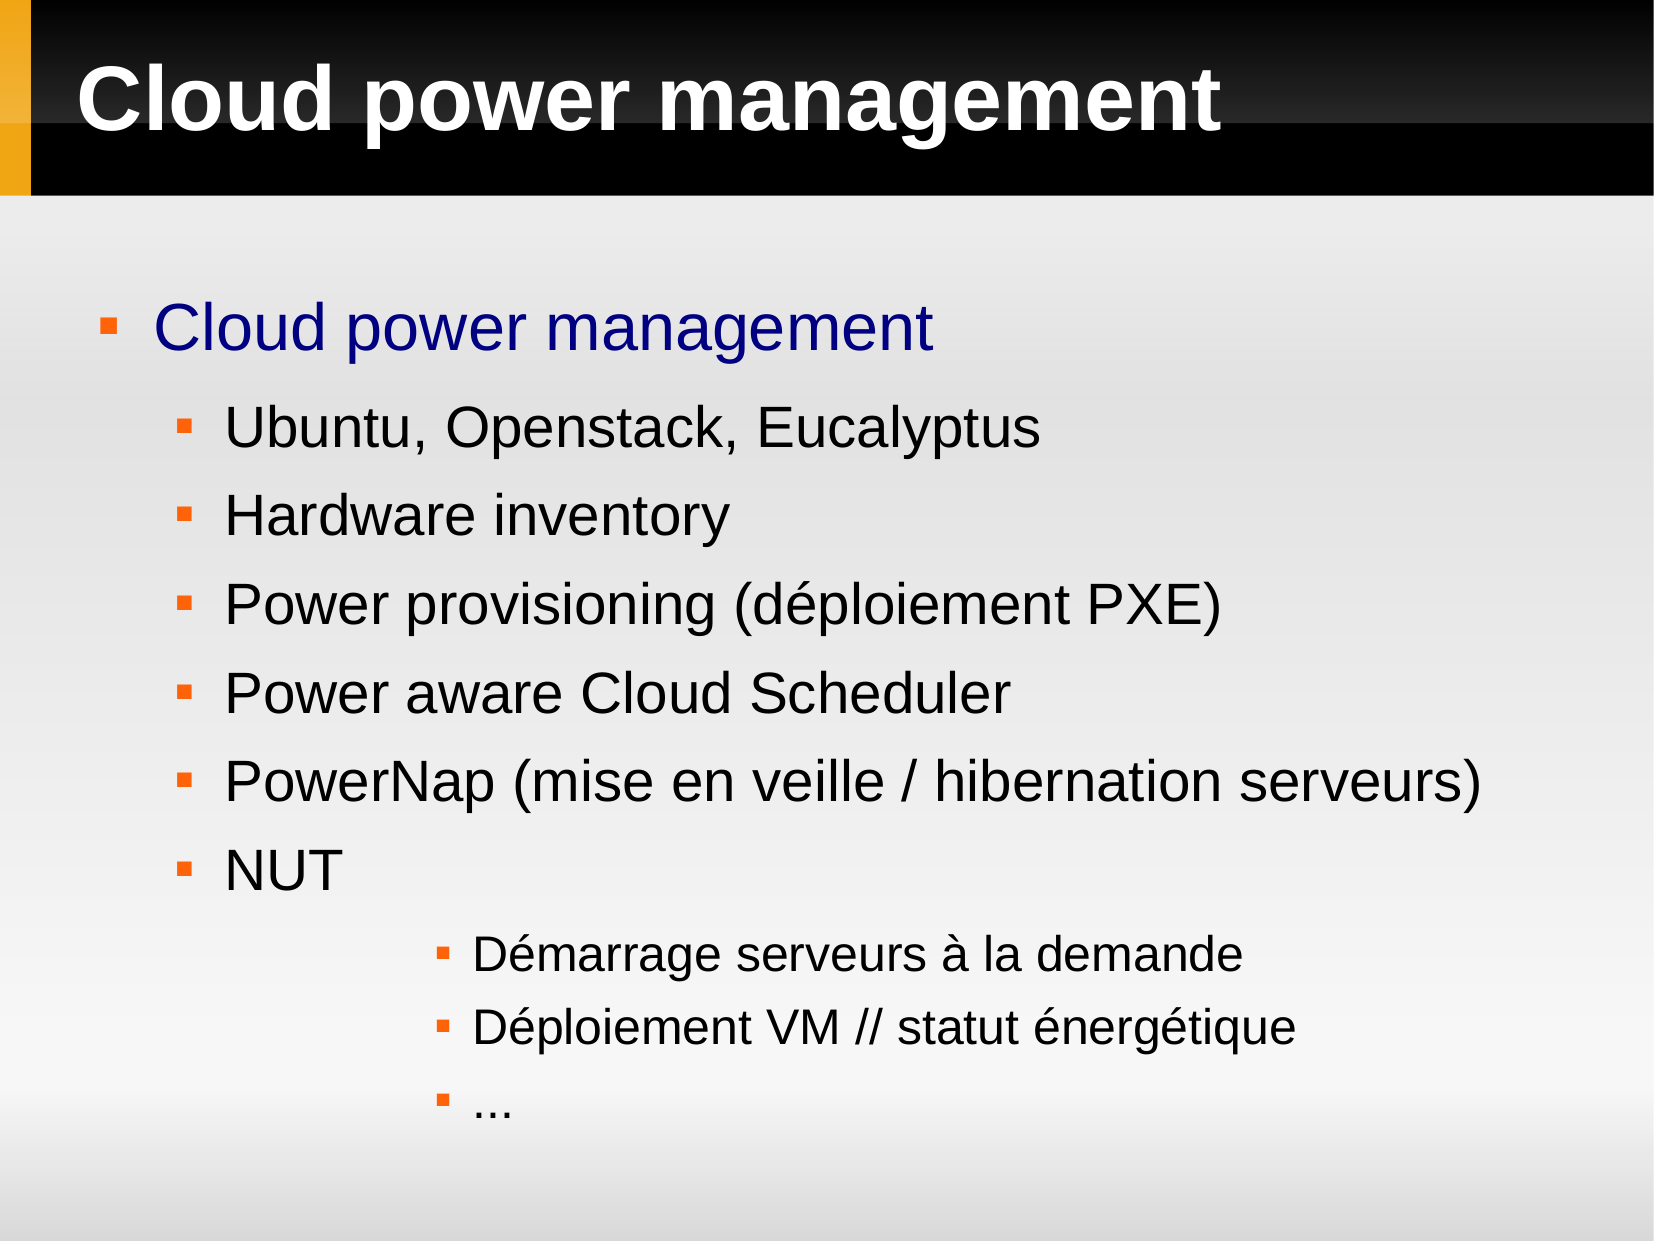

# Cloud power management
Cloud power management
Ubuntu, Openstack, Eucalyptus
Hardware inventory
Power provisioning (déploiement PXE)
Power aware Cloud Scheduler
PowerNap (mise en veille / hibernation serveurs)
NUT
Démarrage serveurs à la demande
Déploiement VM // statut énergétique
...